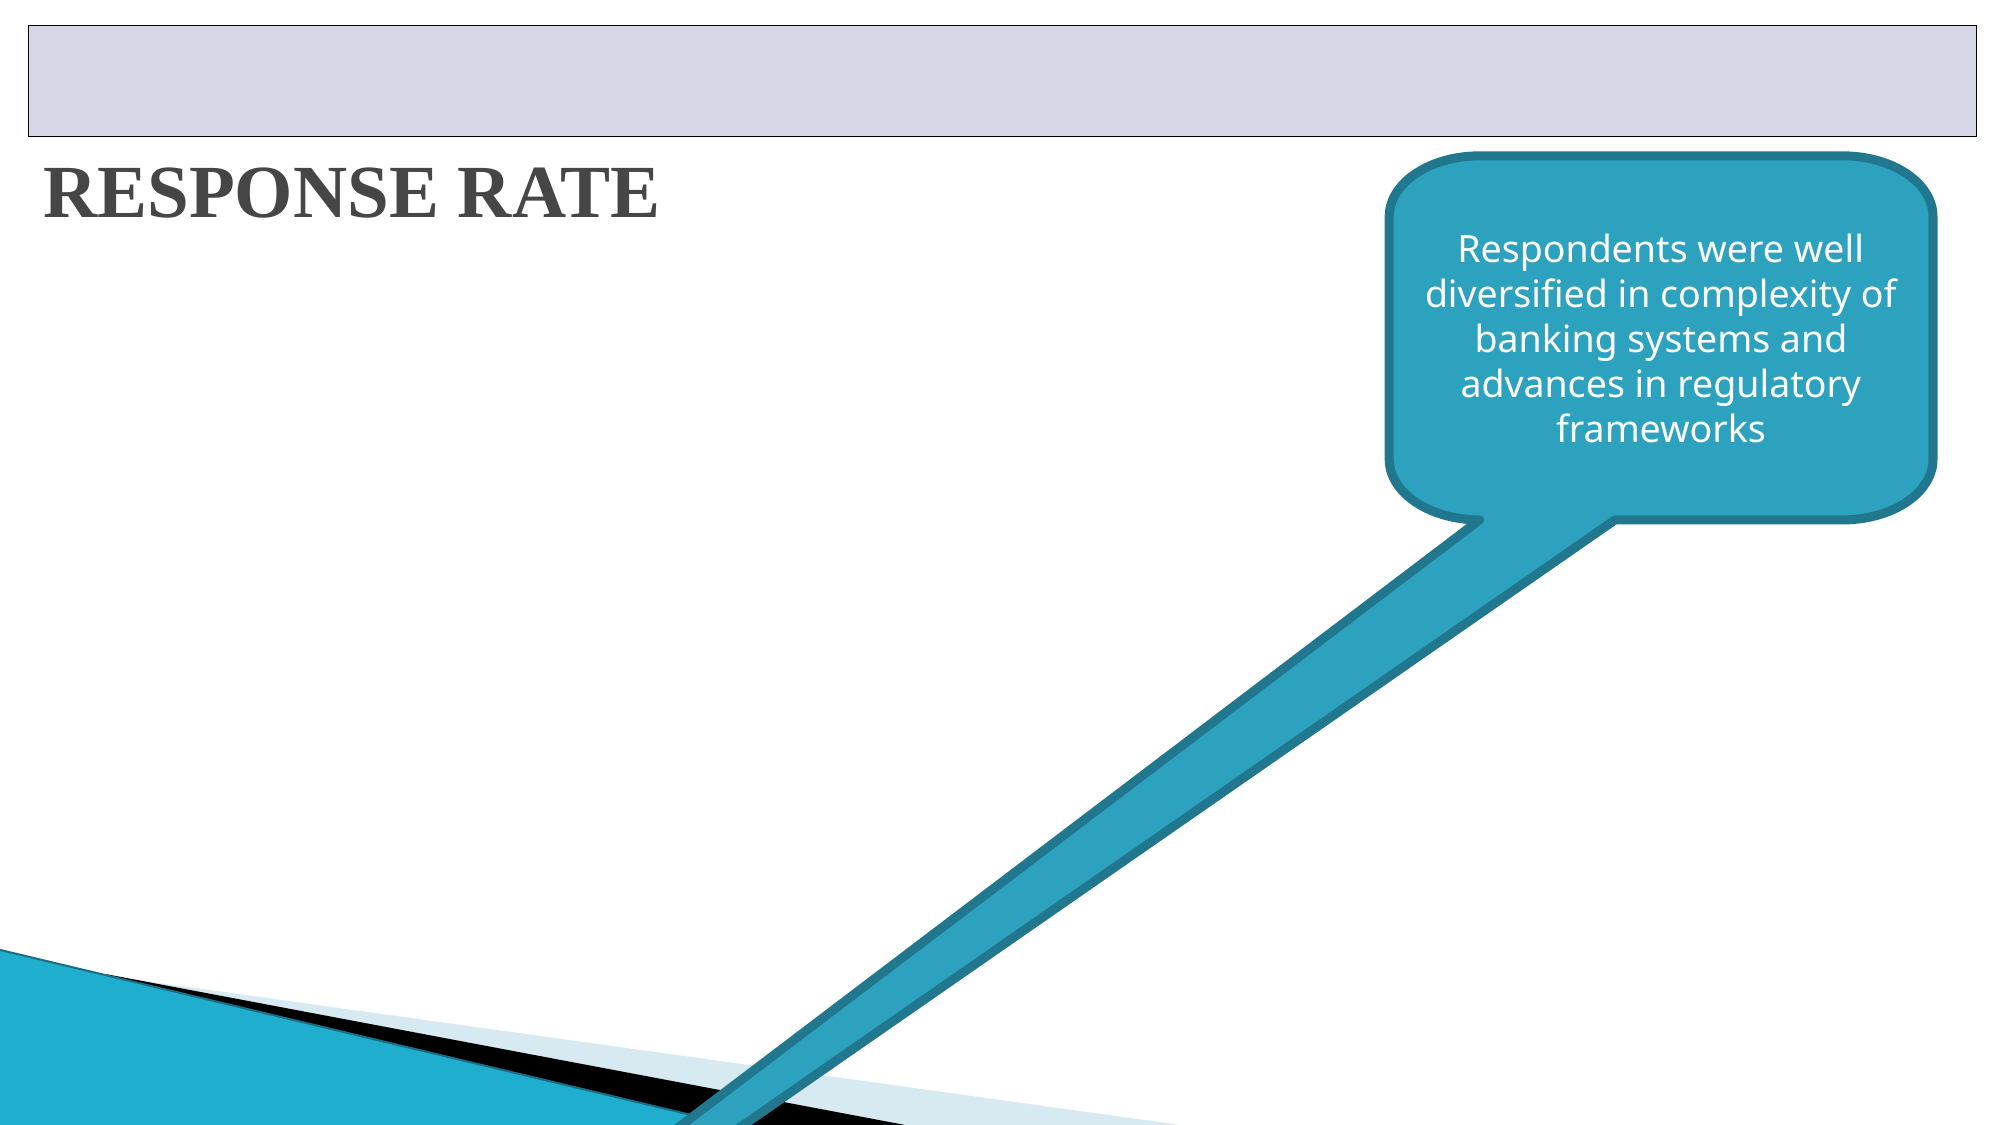

# RESPONSE RATE
### Chart
| Category | |
|---|---|Respondents were well diversified in complexity of banking systems and advances in regulatory frameworks